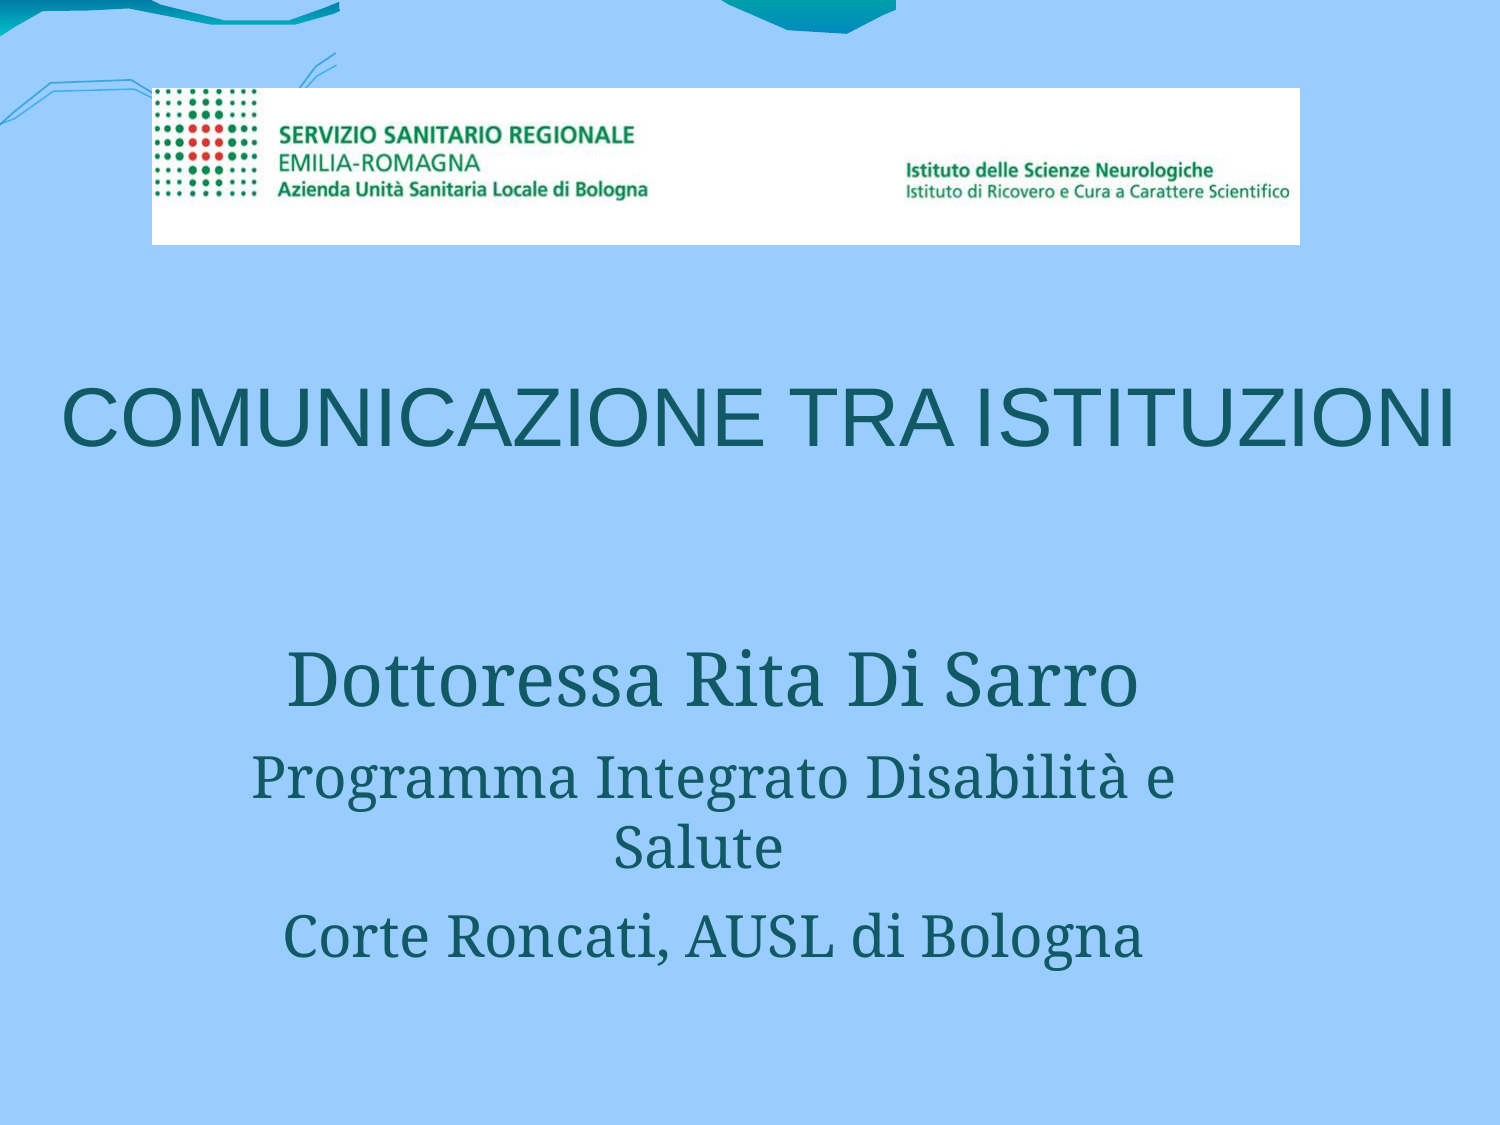

COMUNICAZIONE TRA ISTITUZIONI
Dottoressa Rita Di Sarro
Programma Integrato Disabilità e Salute
Corte Roncati, AUSL di Bologna